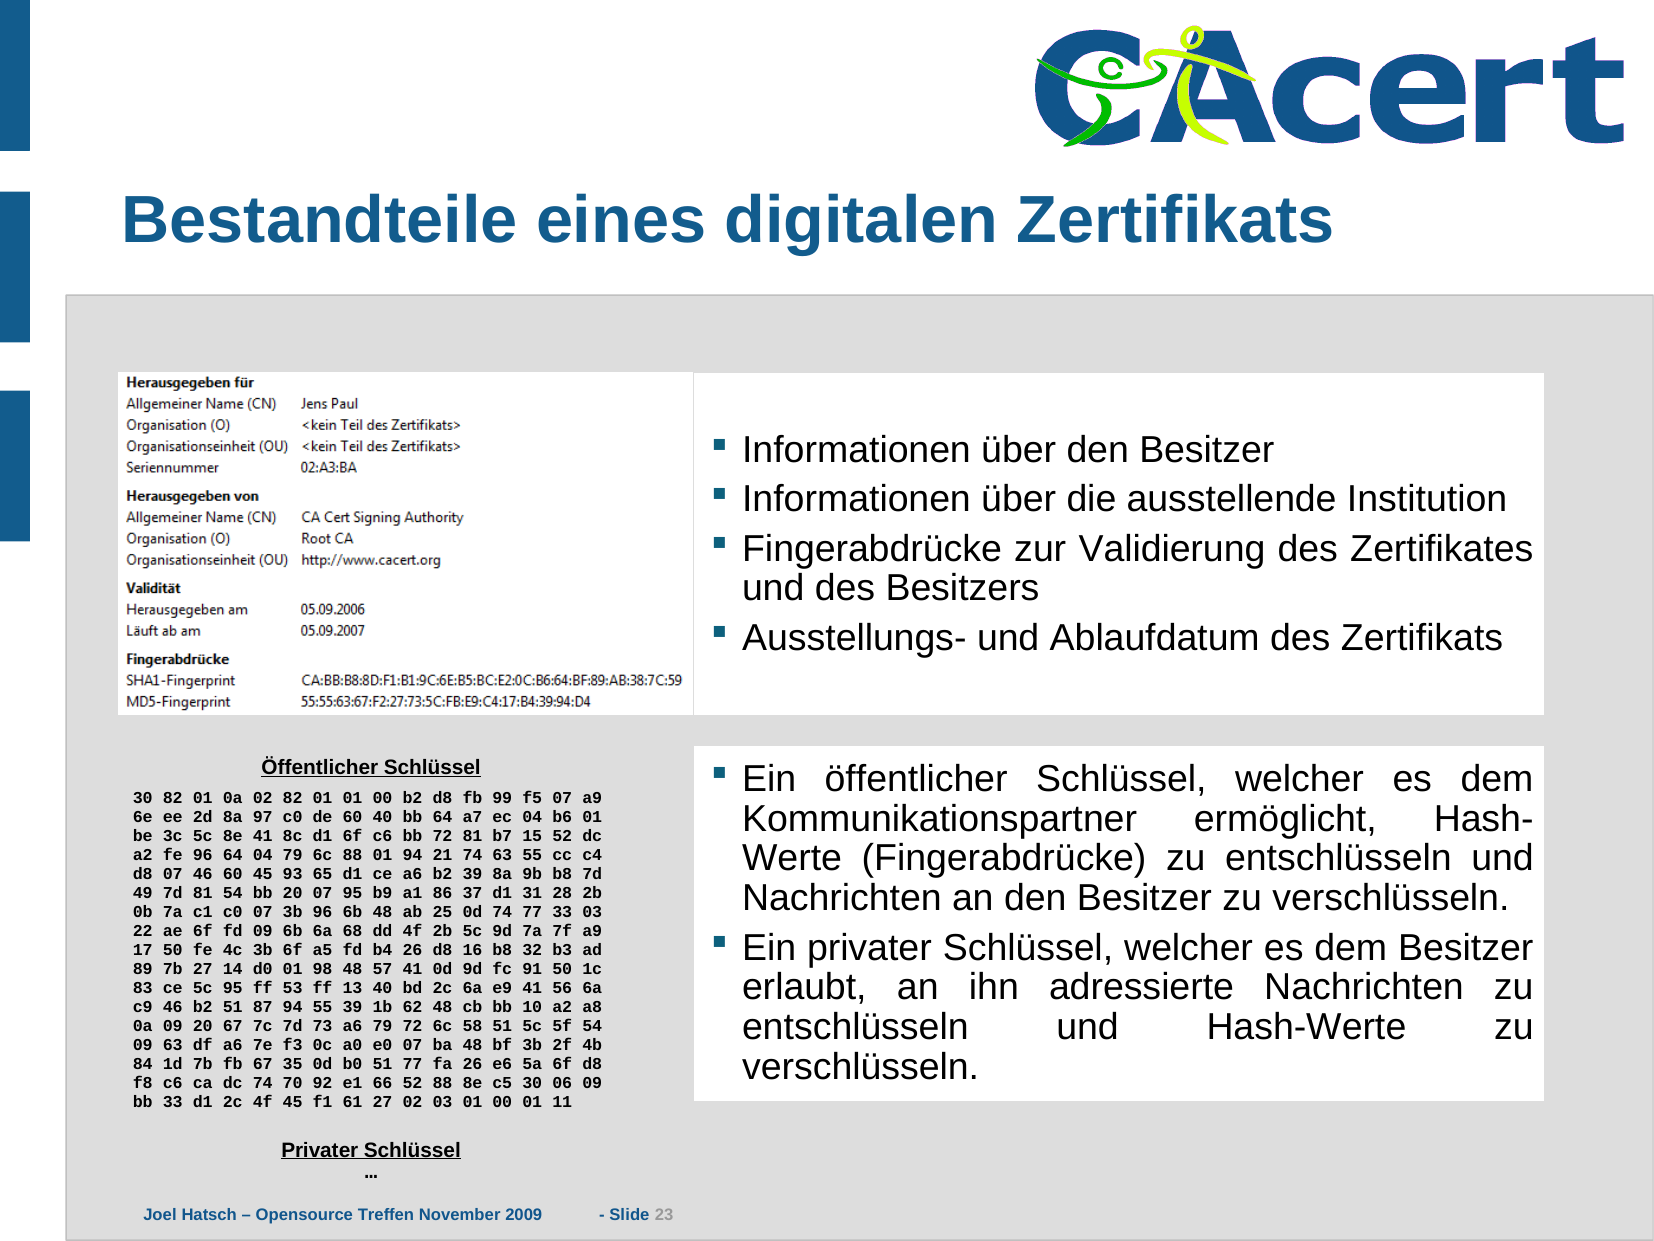

# Bestandteile eines digitalen Zertifikats
Informationen über den Besitzer
Informationen über die ausstellende Institution
Fingerabdrücke zur Validierung des Zertifikates und des Besitzers
Ausstellungs- und Ablaufdatum des Zertifikats
Öffentlicher Schlüssel
30 82 01 0a 02 82 01 01 00 b2 d8 fb 99 f5 07 a9
6e ee 2d 8a 97 c0 de 60 40 bb 64 a7 ec 04 b6 01
be 3c 5c 8e 41 8c d1 6f c6 bb 72 81 b7 15 52 dc
a2 fe 96 64 04 79 6c 88 01 94 21 74 63 55 cc c4
d8 07 46 60 45 93 65 d1 ce a6 b2 39 8a 9b b8 7d
49 7d 81 54 bb 20 07 95 b9 a1 86 37 d1 31 28 2b
0b 7a c1 c0 07 3b 96 6b 48 ab 25 0d 74 77 33 03
22 ae 6f fd 09 6b 6a 68 dd 4f 2b 5c 9d 7a 7f a9
17 50 fe 4c 3b 6f a5 fd b4 26 d8 16 b8 32 b3 ad
89 7b 27 14 d0 01 98 48 57 41 0d 9d fc 91 50 1c
83 ce 5c 95 ff 53 ff 13 40 bd 2c 6a e9 41 56 6a
c9 46 b2 51 87 94 55 39 1b 62 48 cb bb 10 a2 a8
0a 09 20 67 7c 7d 73 a6 79 72 6c 58 51 5c 5f 54
09 63 df a6 7e f3 0c a0 e0 07 ba 48 bf 3b 2f 4b
84 1d 7b fb 67 35 0d b0 51 77 fa 26 e6 5a 6f d8
f8 c6 ca dc 74 70 92 e1 66 52 88 8e c5 30 06 09
bb 33 d1 2c 4f 45 f1 61 27 02 03 01 00 01 11
Privater Schlüssel
…
Ein öffentlicher Schlüssel, welcher es dem Kommunikationspartner ermöglicht, Hash-Werte (Fingerabdrücke) zu entschlüsseln und Nachrichten an den Besitzer zu verschlüsseln.
Ein privater Schlüssel, welcher es dem Besitzer erlaubt, an ihn adressierte Nachrichten zu entschlüsseln und Hash-Werte zu verschlüsseln.